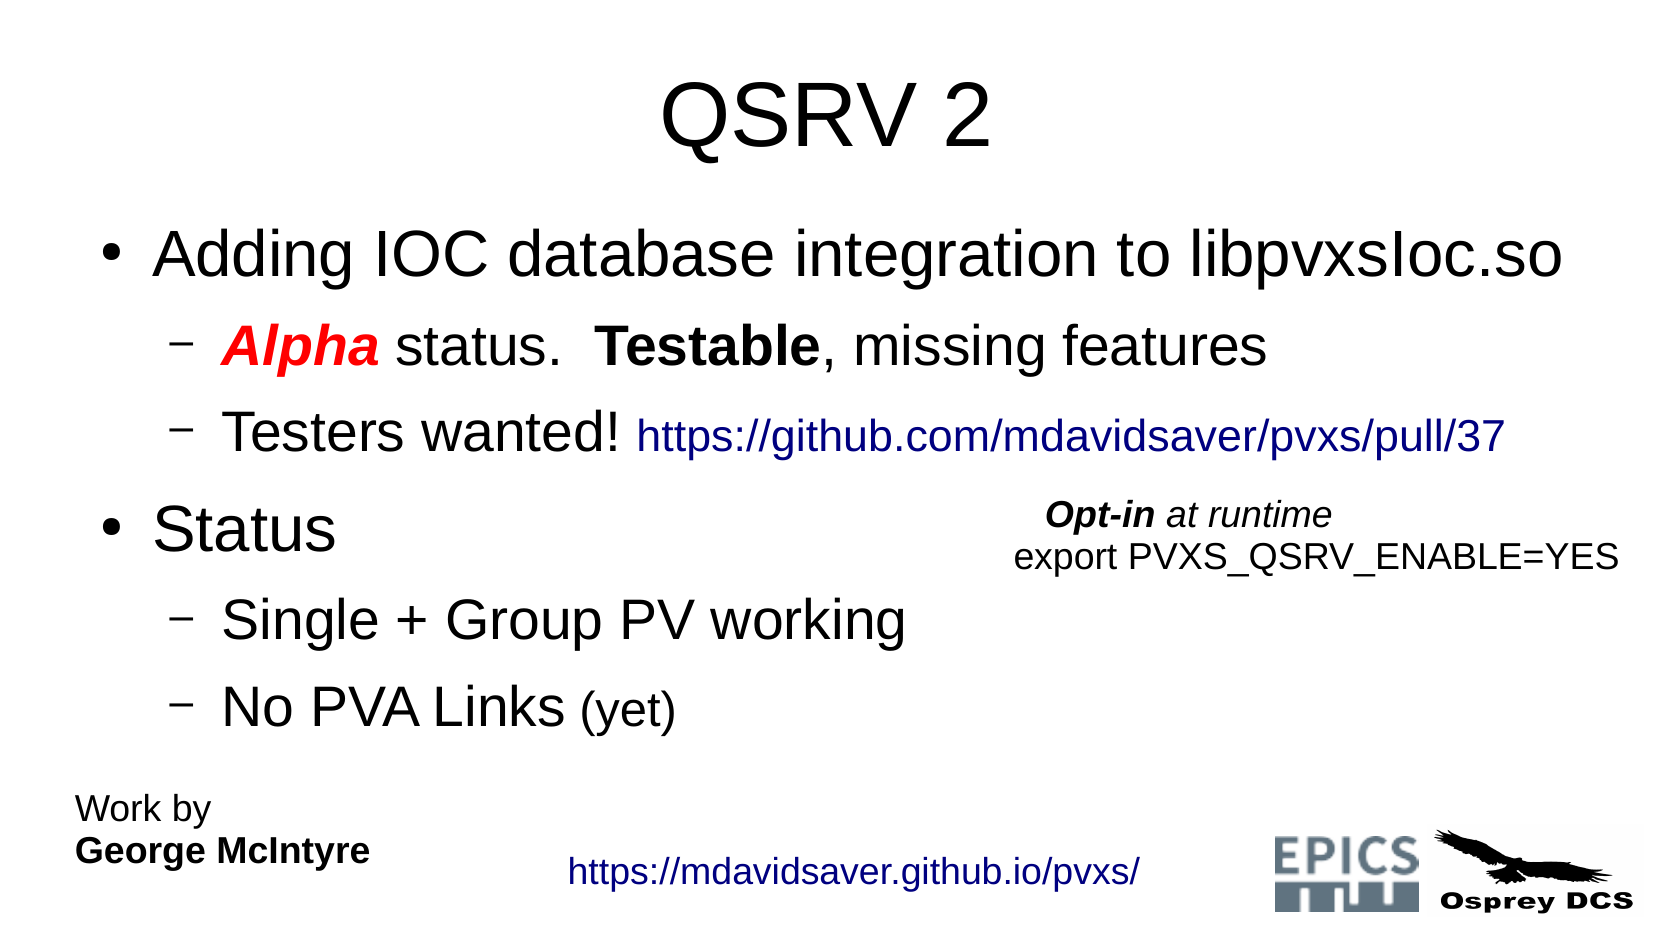

# QSRV 2
Adding IOC database integration to libpvxsIoc.so
Alpha status. Testable, missing features
Testers wanted! https://github.com/mdavidsaver/pvxs/pull/37
Status
Single + Group PV working
No PVA Links (yet)
 Opt-in at runtime
export PVXS_QSRV_ENABLE=YES
Work by
George McIntyre